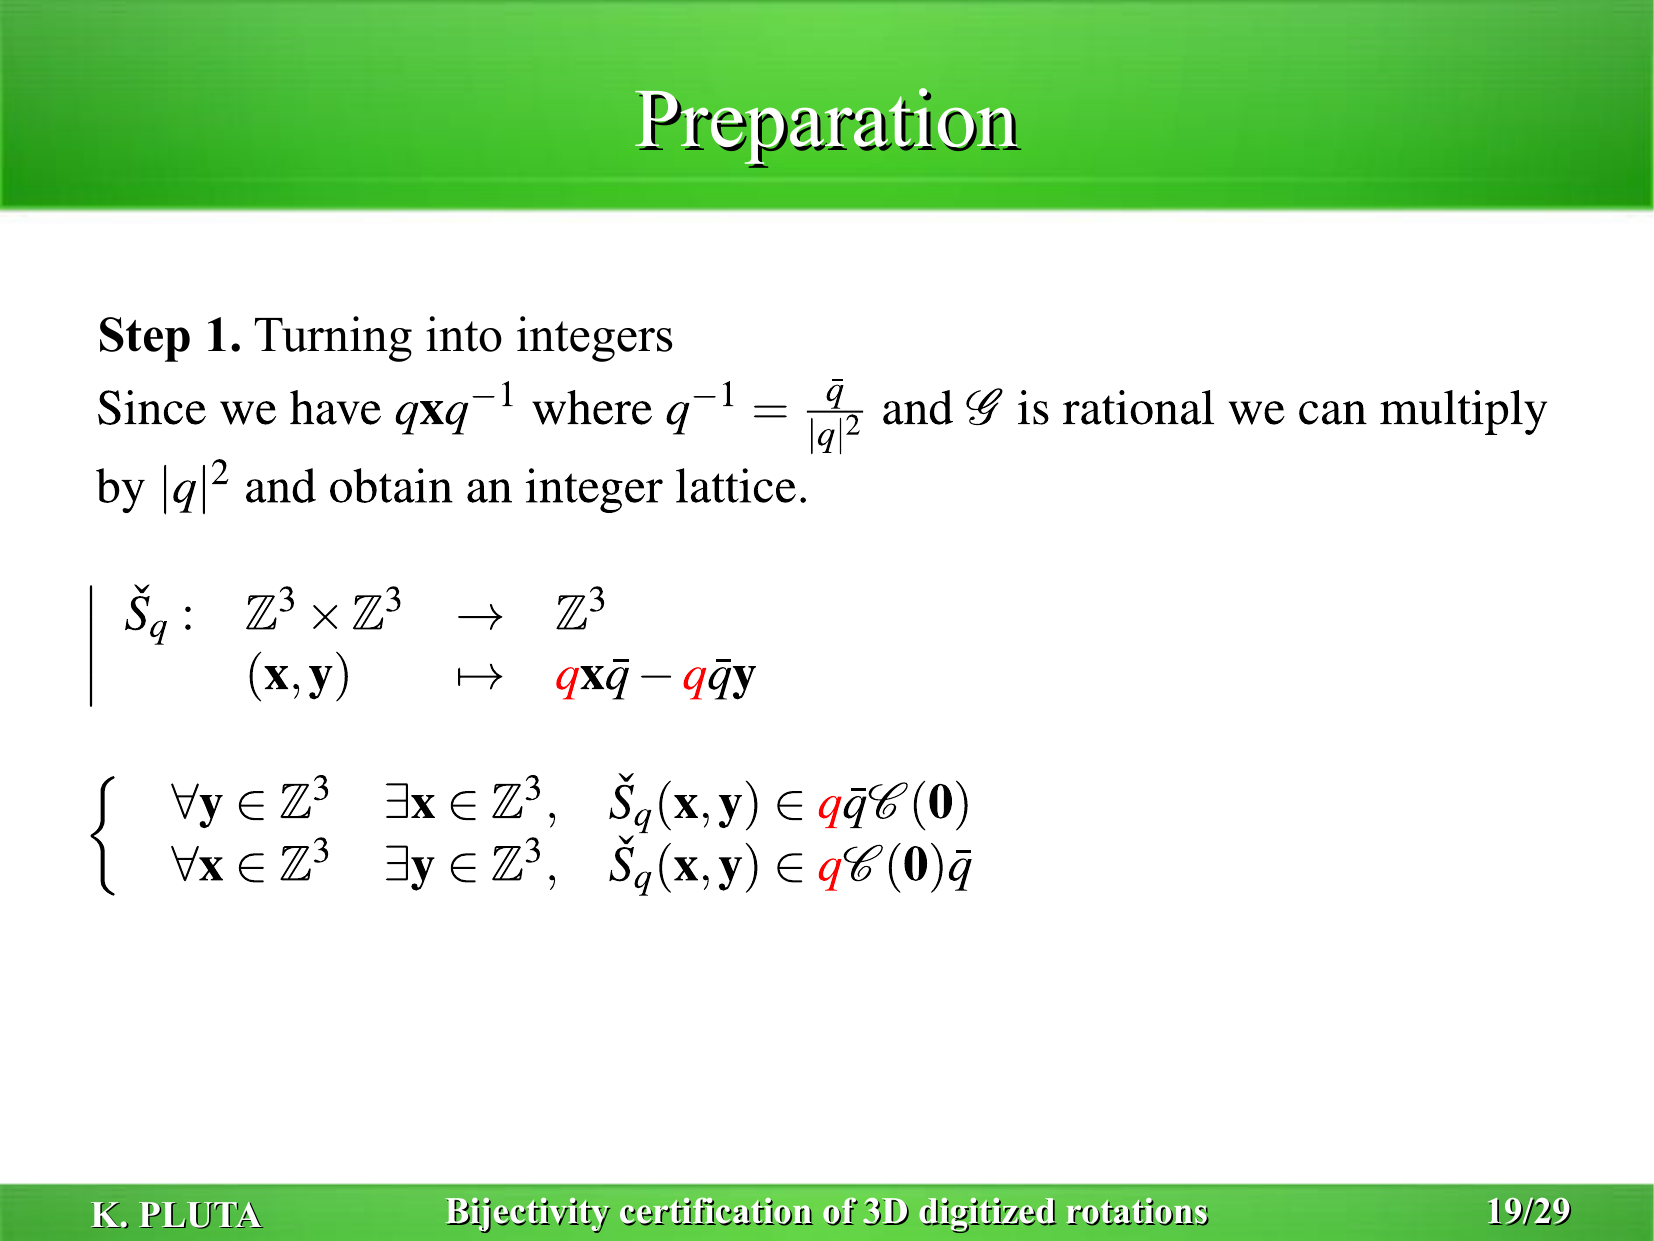

# Preparation
Step 1. Turning into integers
Bijectivity certification of 3D digitized rotations
19